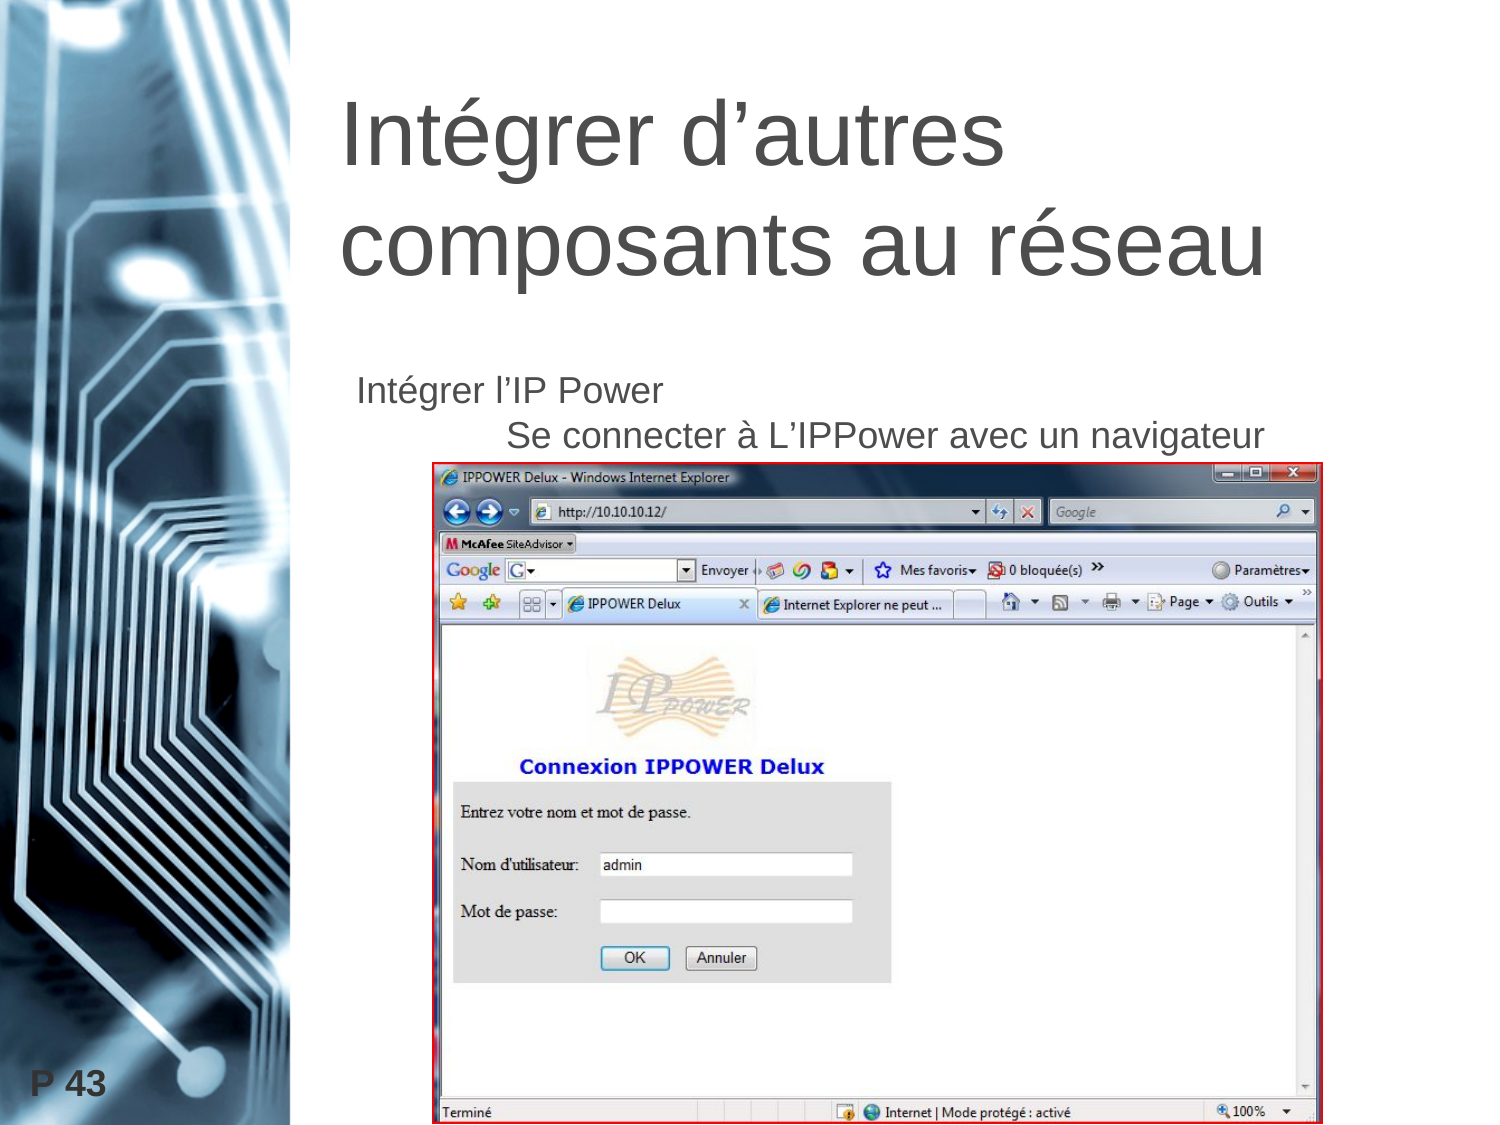

# Intégrer d’autres composants au réseau
Intégrer l’IP Power
	Se connecter à L’IPPower avec un navigateur